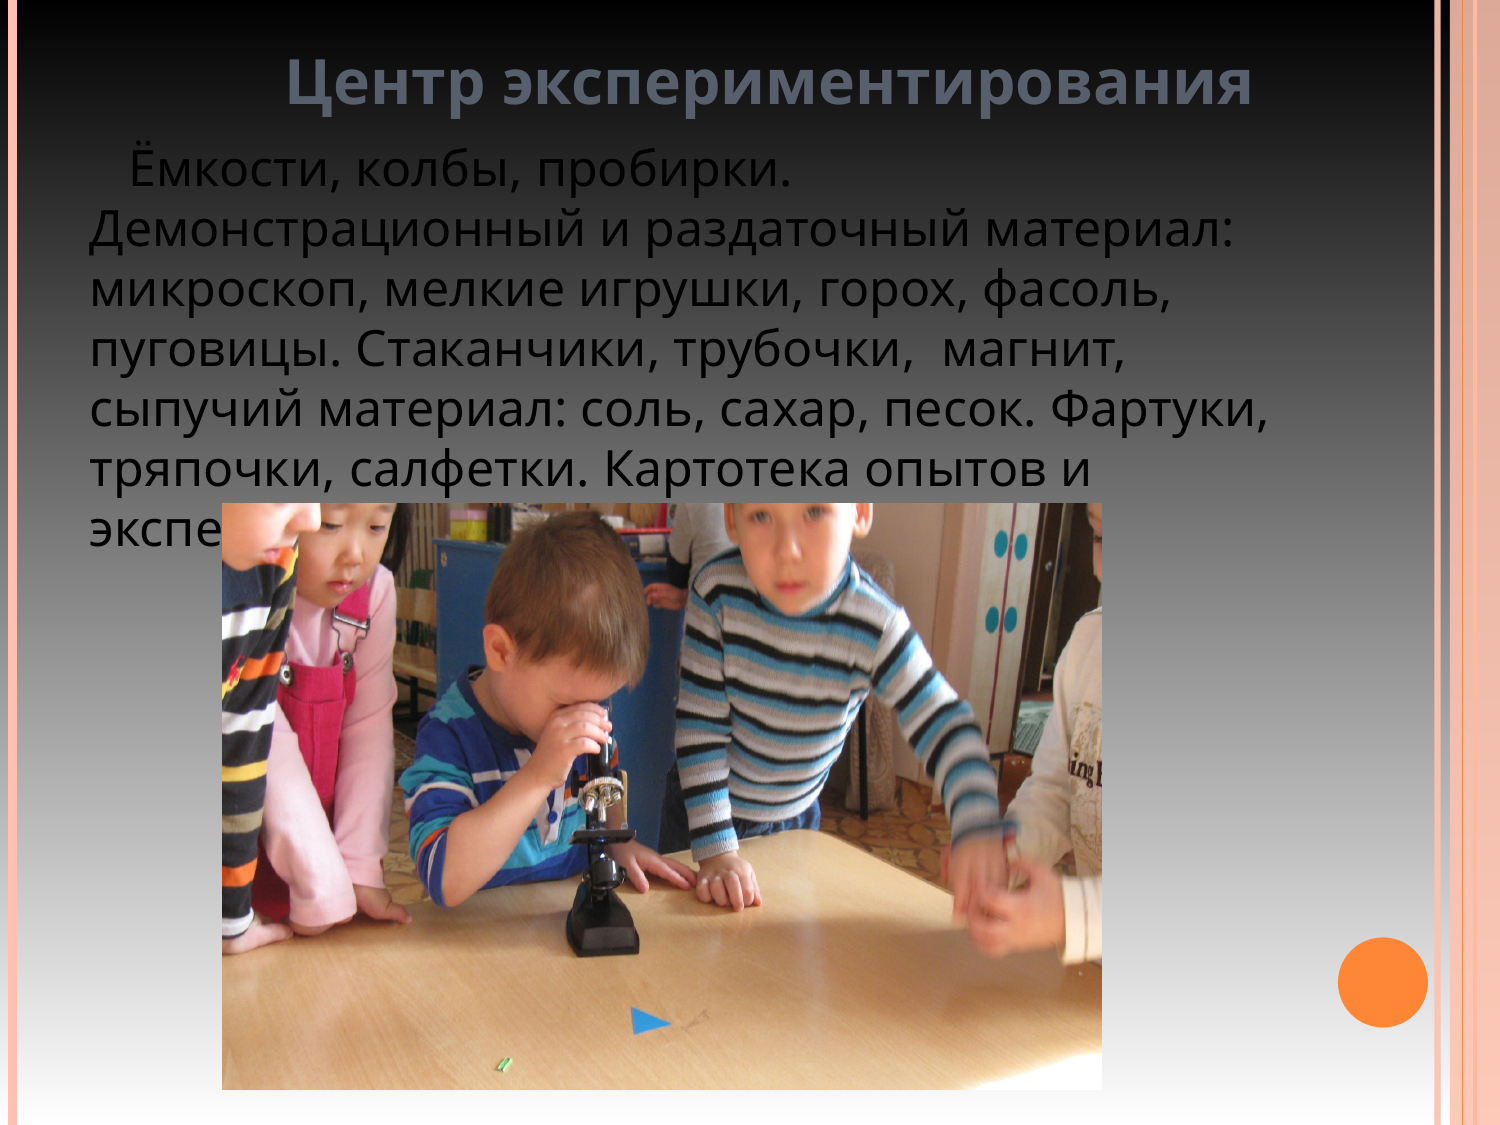

# Центр экспериментирования
 Ёмкости, колбы, пробирки. Демонстрационный и раздаточный материал: микроскоп, мелкие игрушки, горох, фасоль, пуговицы. Стаканчики, трубочки, магнит, сыпучий материал: соль, сахар, песок. Фартуки, тряпочки, салфетки. Картотека опытов и экспериментов.